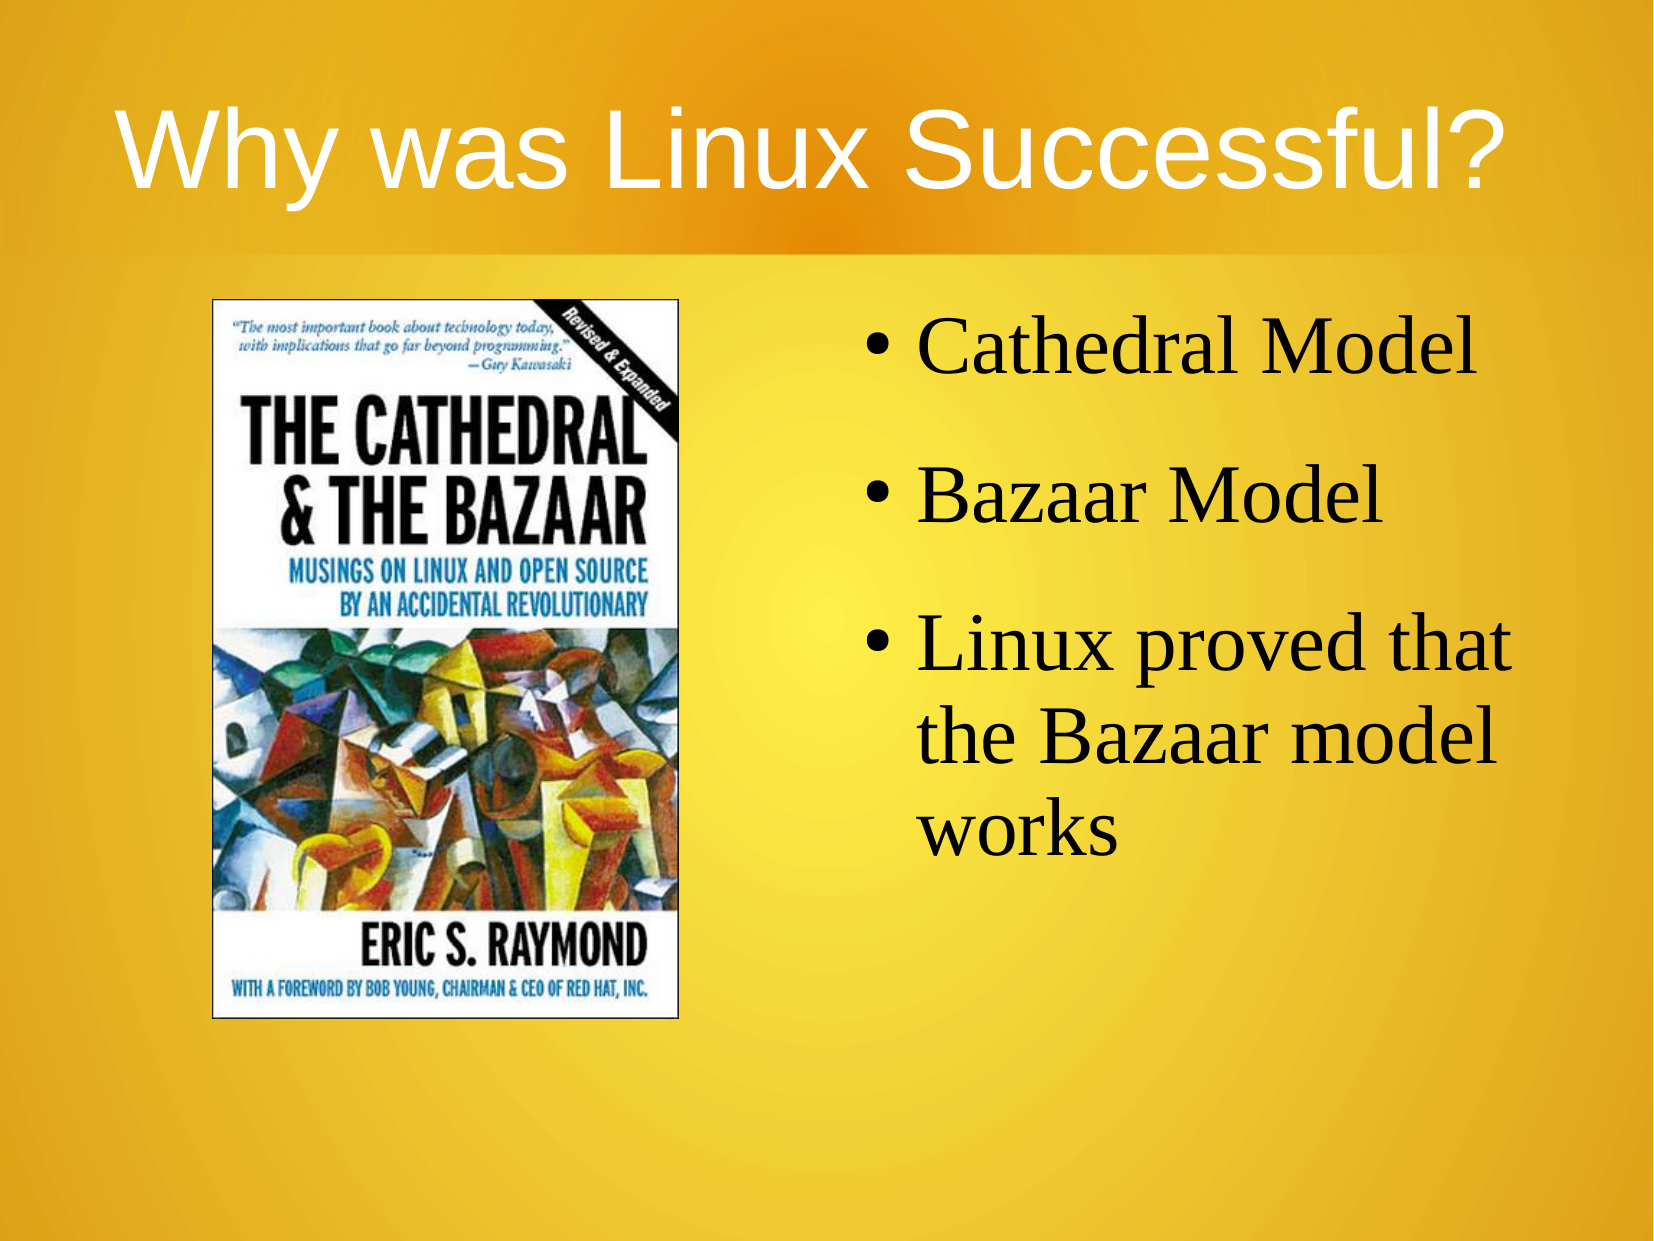

# Why was Linux Successful?
Cathedral Model
Bazaar Model
Linux proved that the Bazaar model works